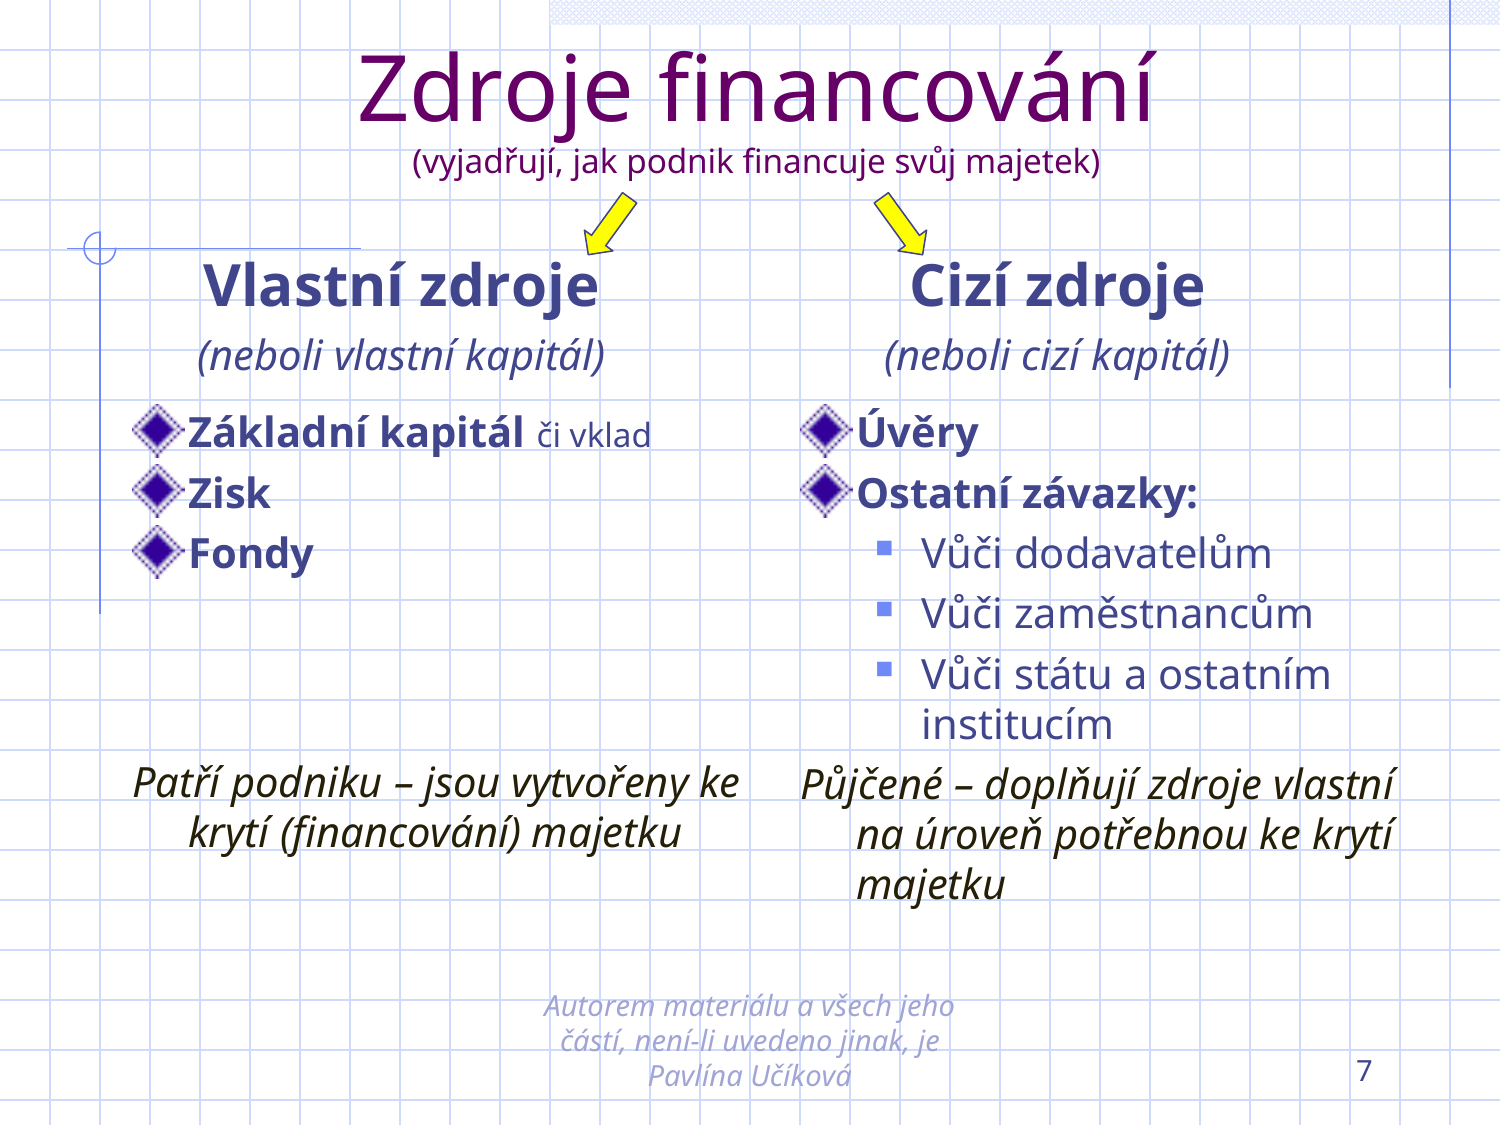

# Zdroje financování (vyjadřují, jak podnik financuje svůj majetek)
Vlastní zdroje
(neboli vlastní kapitál)
Cizí zdroje
(neboli cizí kapitál)
Základní kapitál či vklad
Zisk
Fondy
Patří podniku – jsou vytvořeny ke krytí (financování) majetku
Úvěry
Ostatní závazky:
Vůči dodavatelům
Vůči zaměstnancům
Vůči státu a ostatním institucím
Půjčené – doplňují zdroje vlastní na úroveň potřebnou ke krytí majetku
Autorem materiálu a všech jeho částí, není-li uvedeno jinak, je Pavlína Učíková